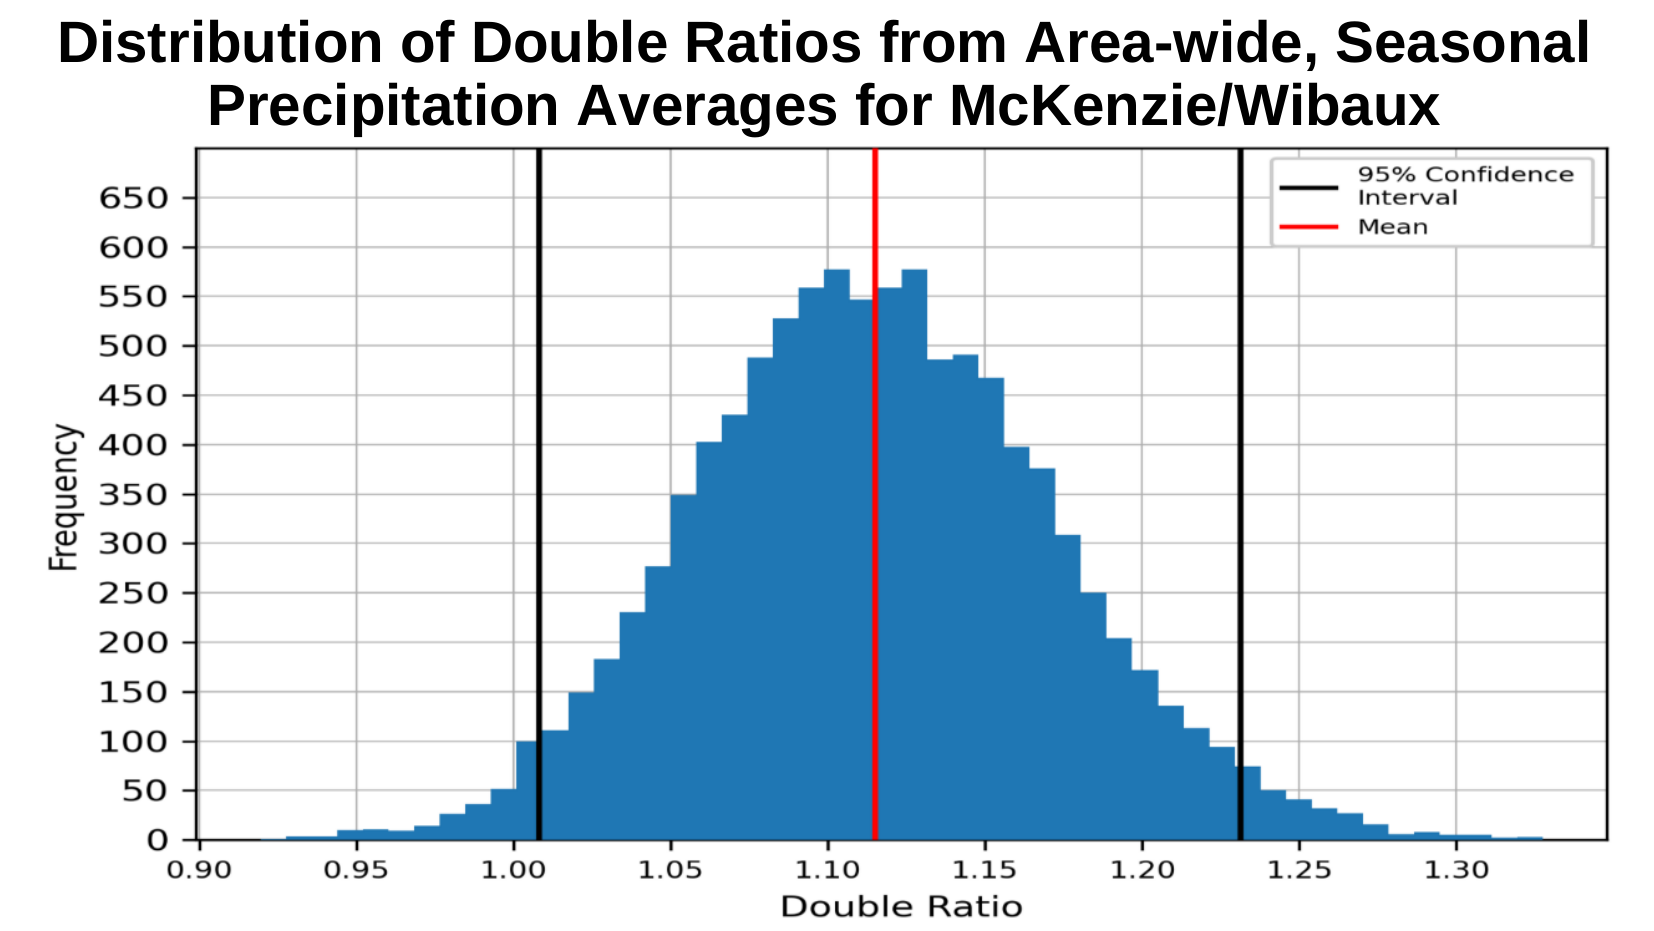

# Distribution of Double Ratios from Area-wide, Seasonal Precipitation Averages for McKenzie/Wibaux